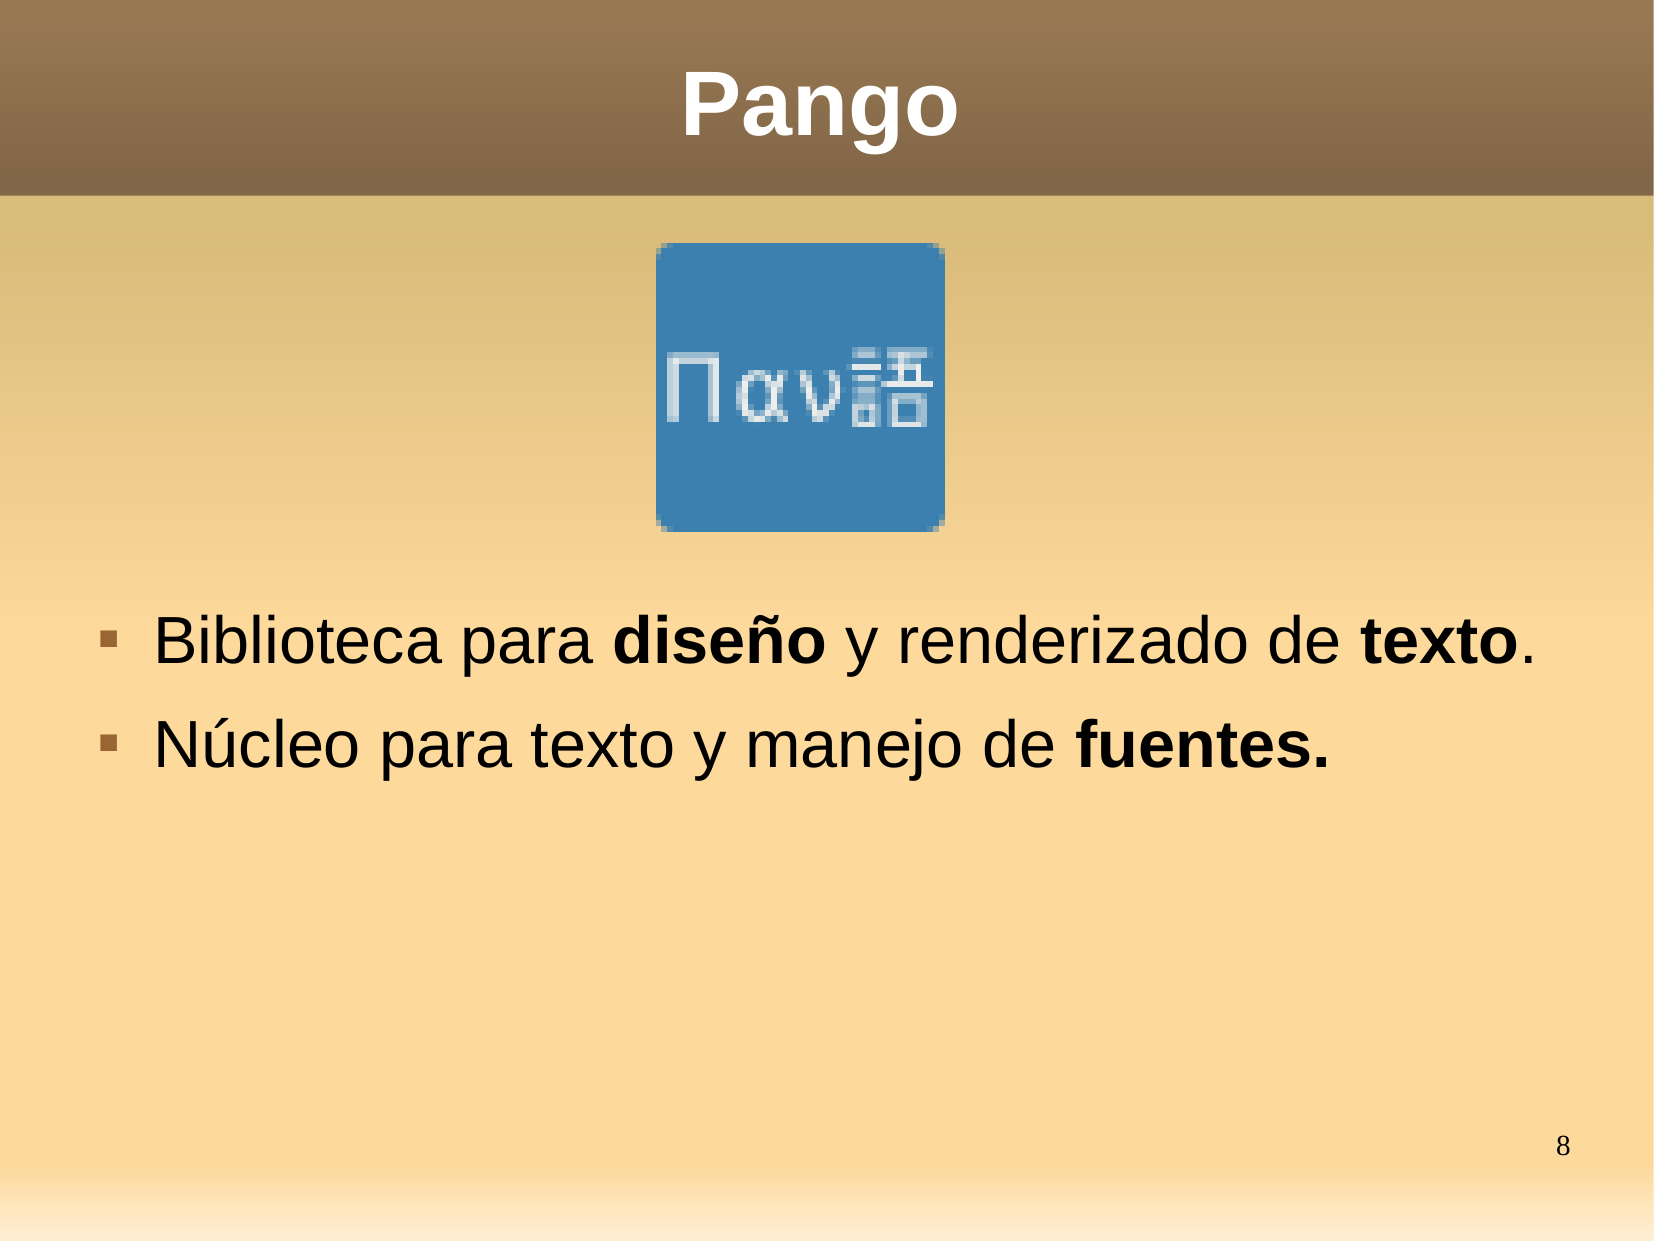

# Pango
Biblioteca para diseño y renderizado de texto.
Núcleo para texto y manejo de fuentes.
8